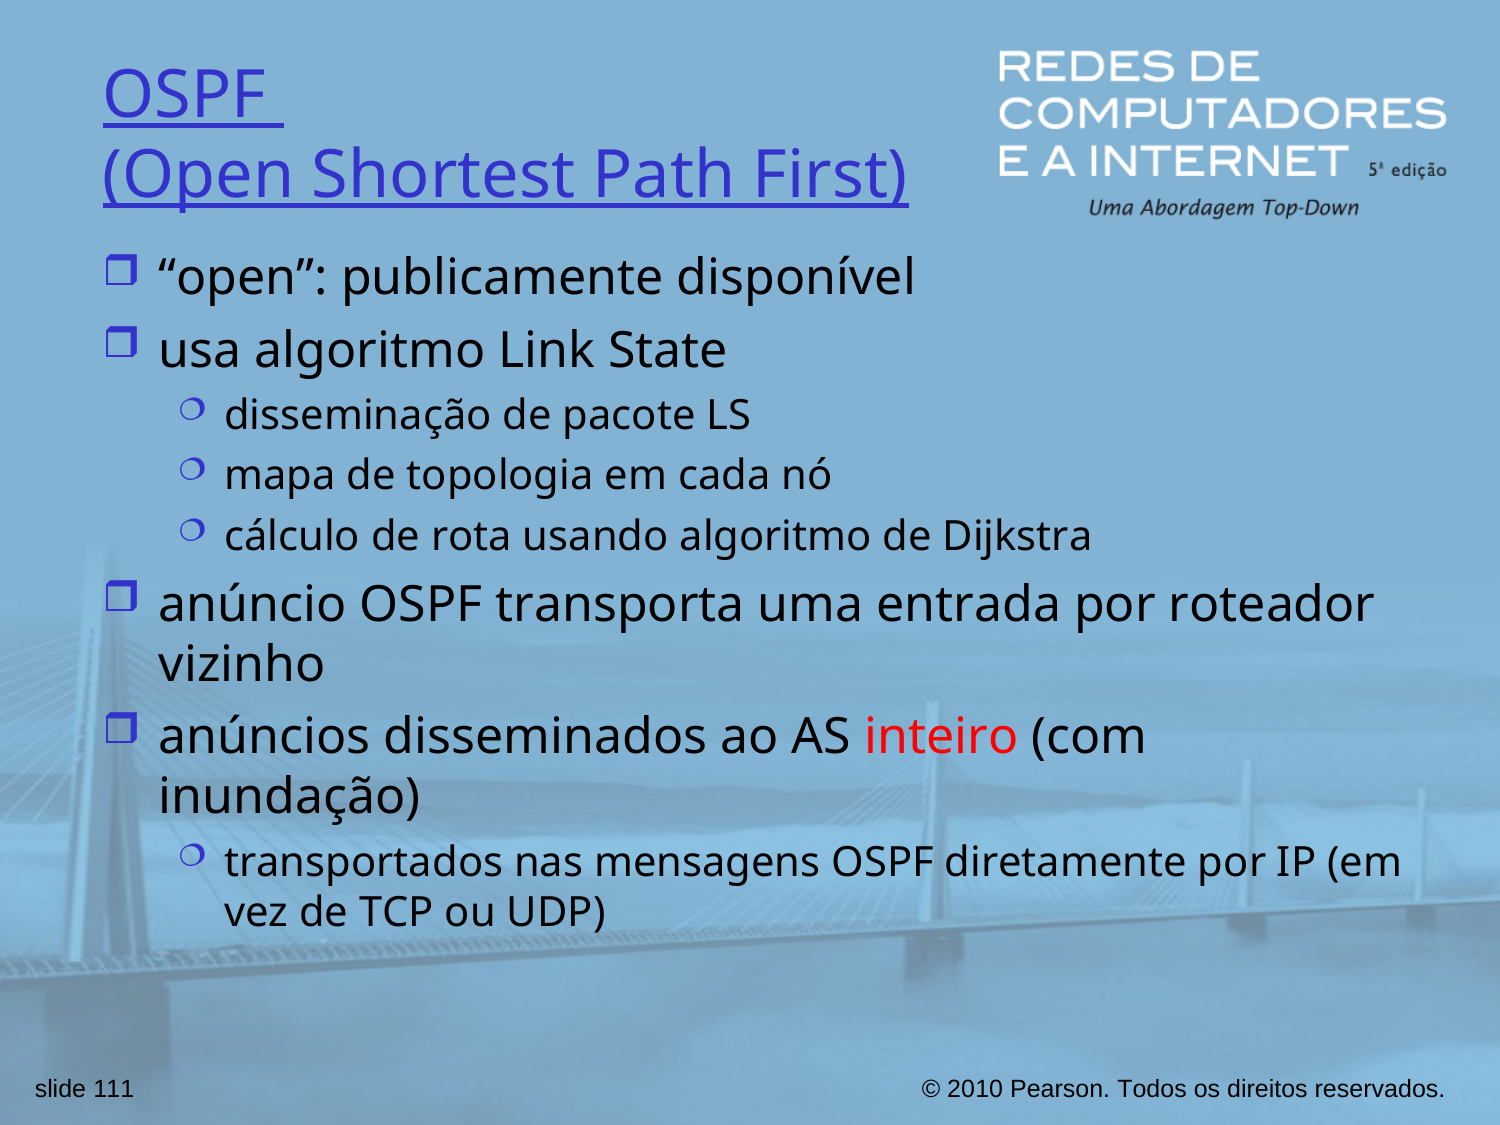

# OSPF (Open Shortest Path First)
“open”: publicamente disponível
usa algoritmo Link State
disseminação de pacote LS
mapa de topologia em cada nó
cálculo de rota usando algoritmo de Dijkstra
anúncio OSPF transporta uma entrada por roteador vizinho
anúncios disseminados ao AS inteiro (com inundação)
transportados nas mensagens OSPF diretamente por IP (em vez de TCP ou UDP)